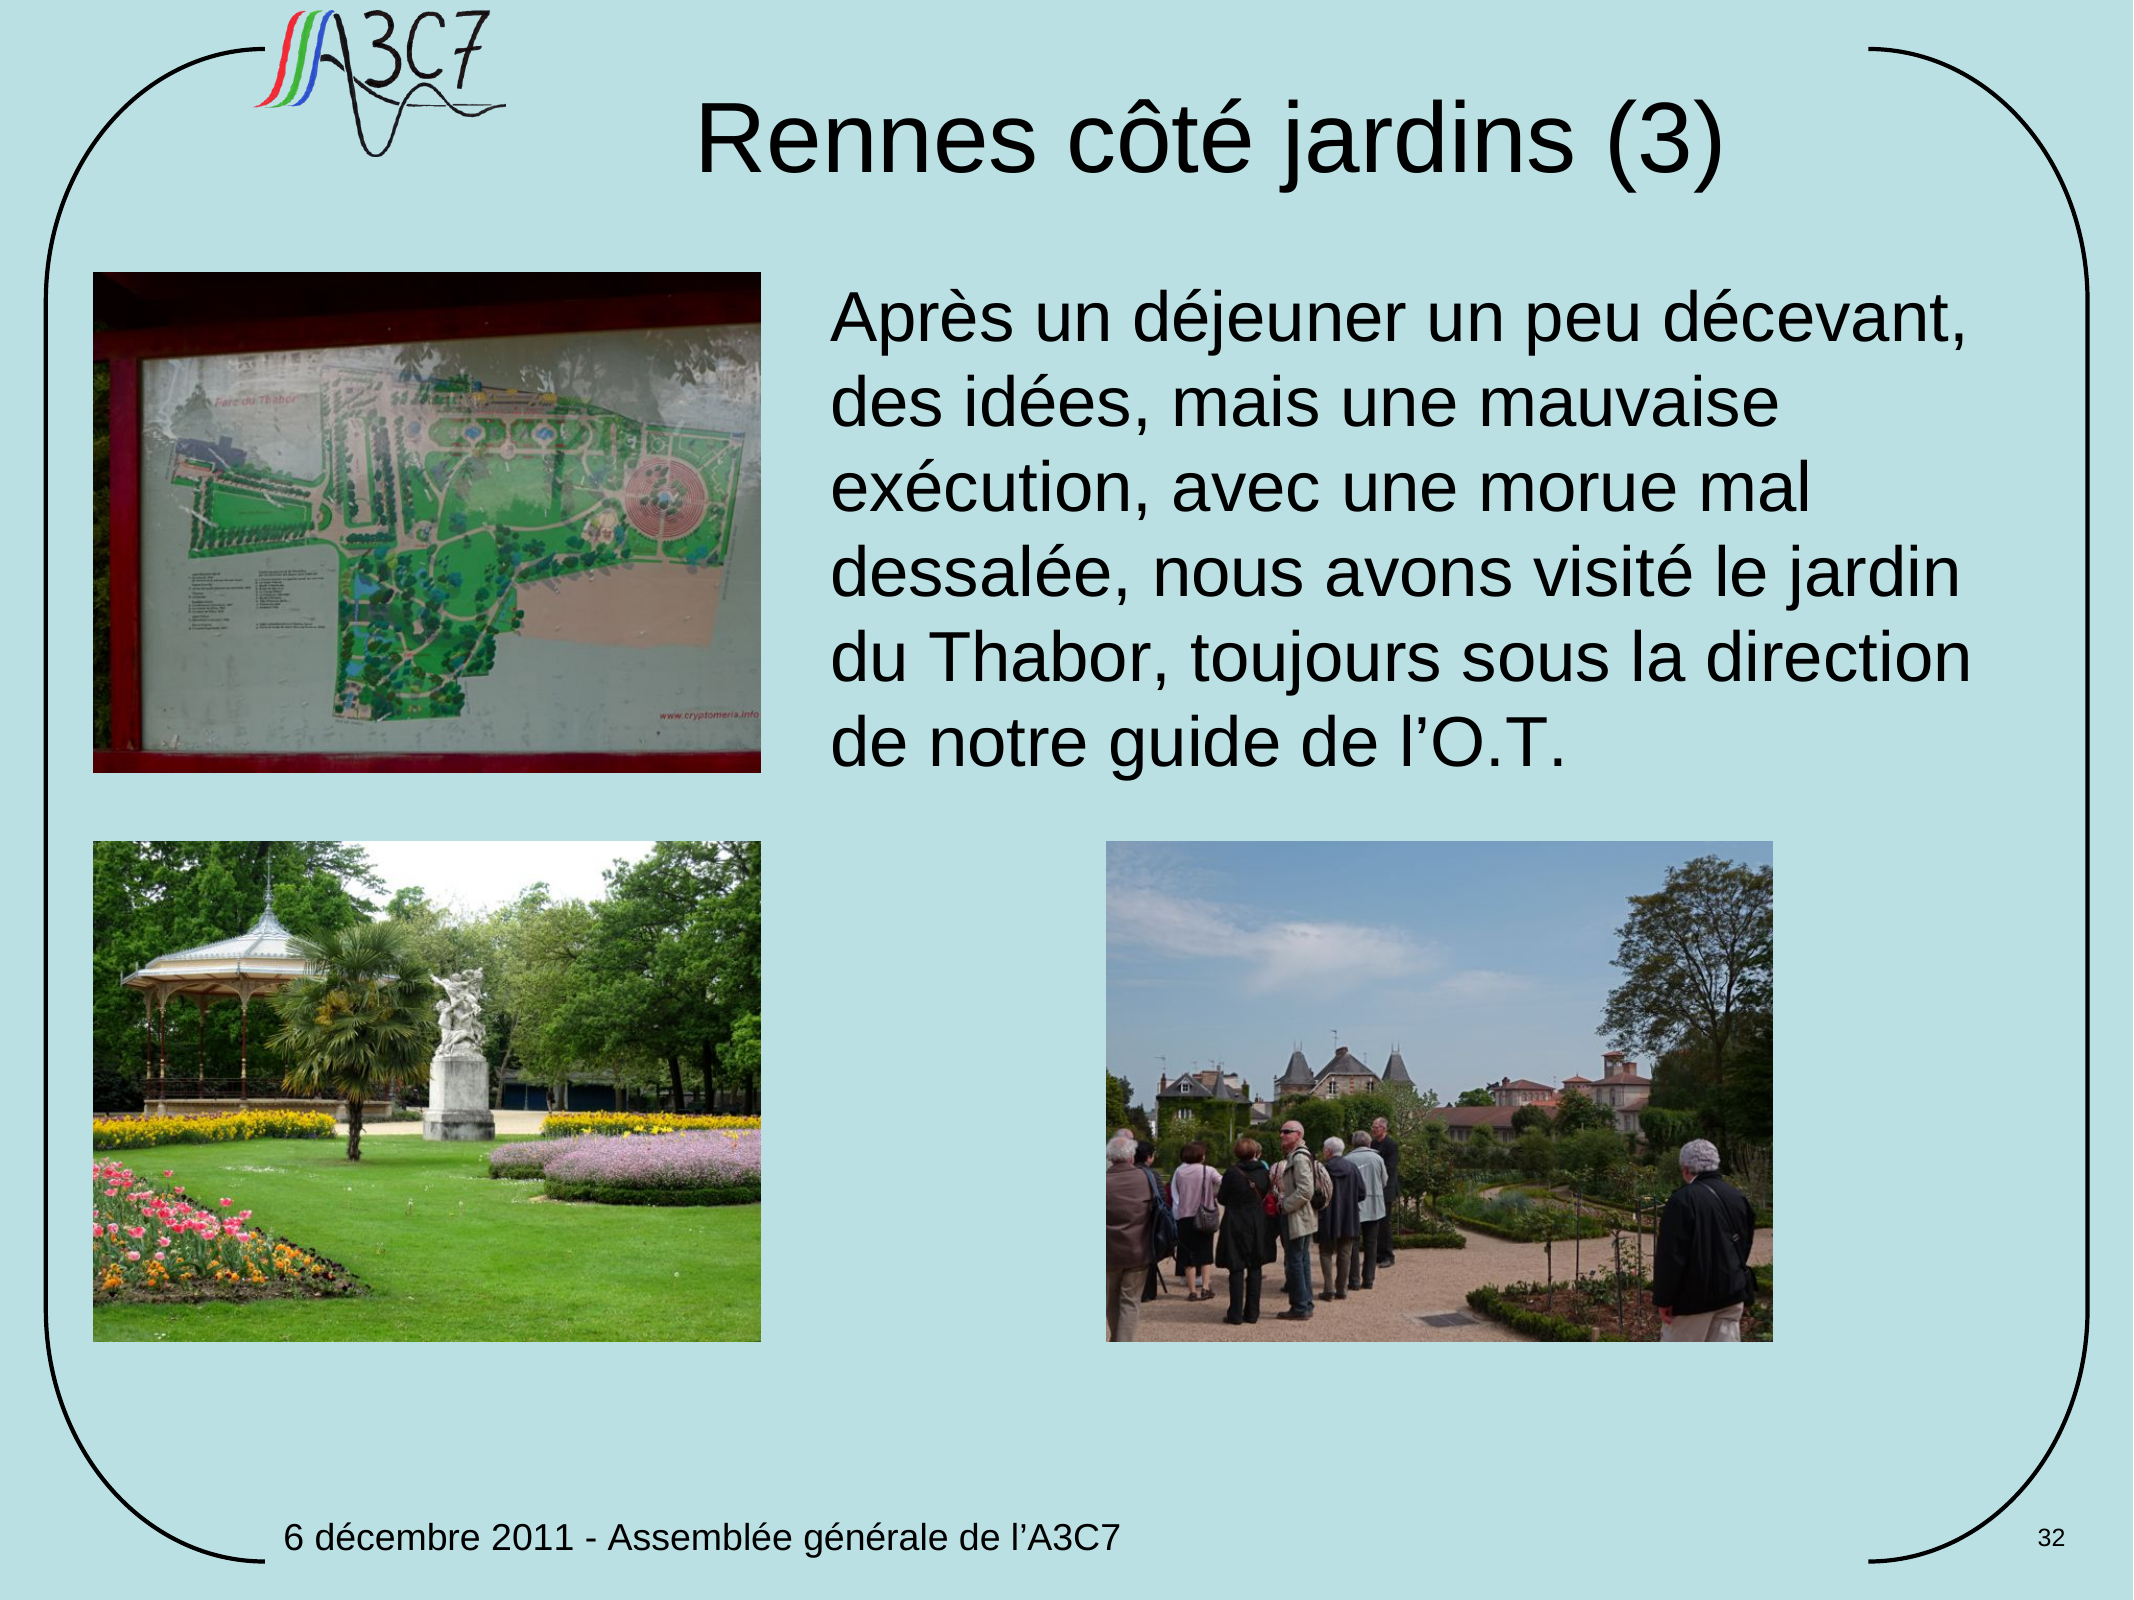

# Rennes côté jardins (3)
Après un déjeuner un peu décevant, des idées, mais une mauvaise exécution, avec une morue mal dessalée, nous avons visité le jardin du Thabor, toujours sous la direction de notre guide de l’O.T.
6 décembre 2011 - Assemblée générale de l’A3C7
32